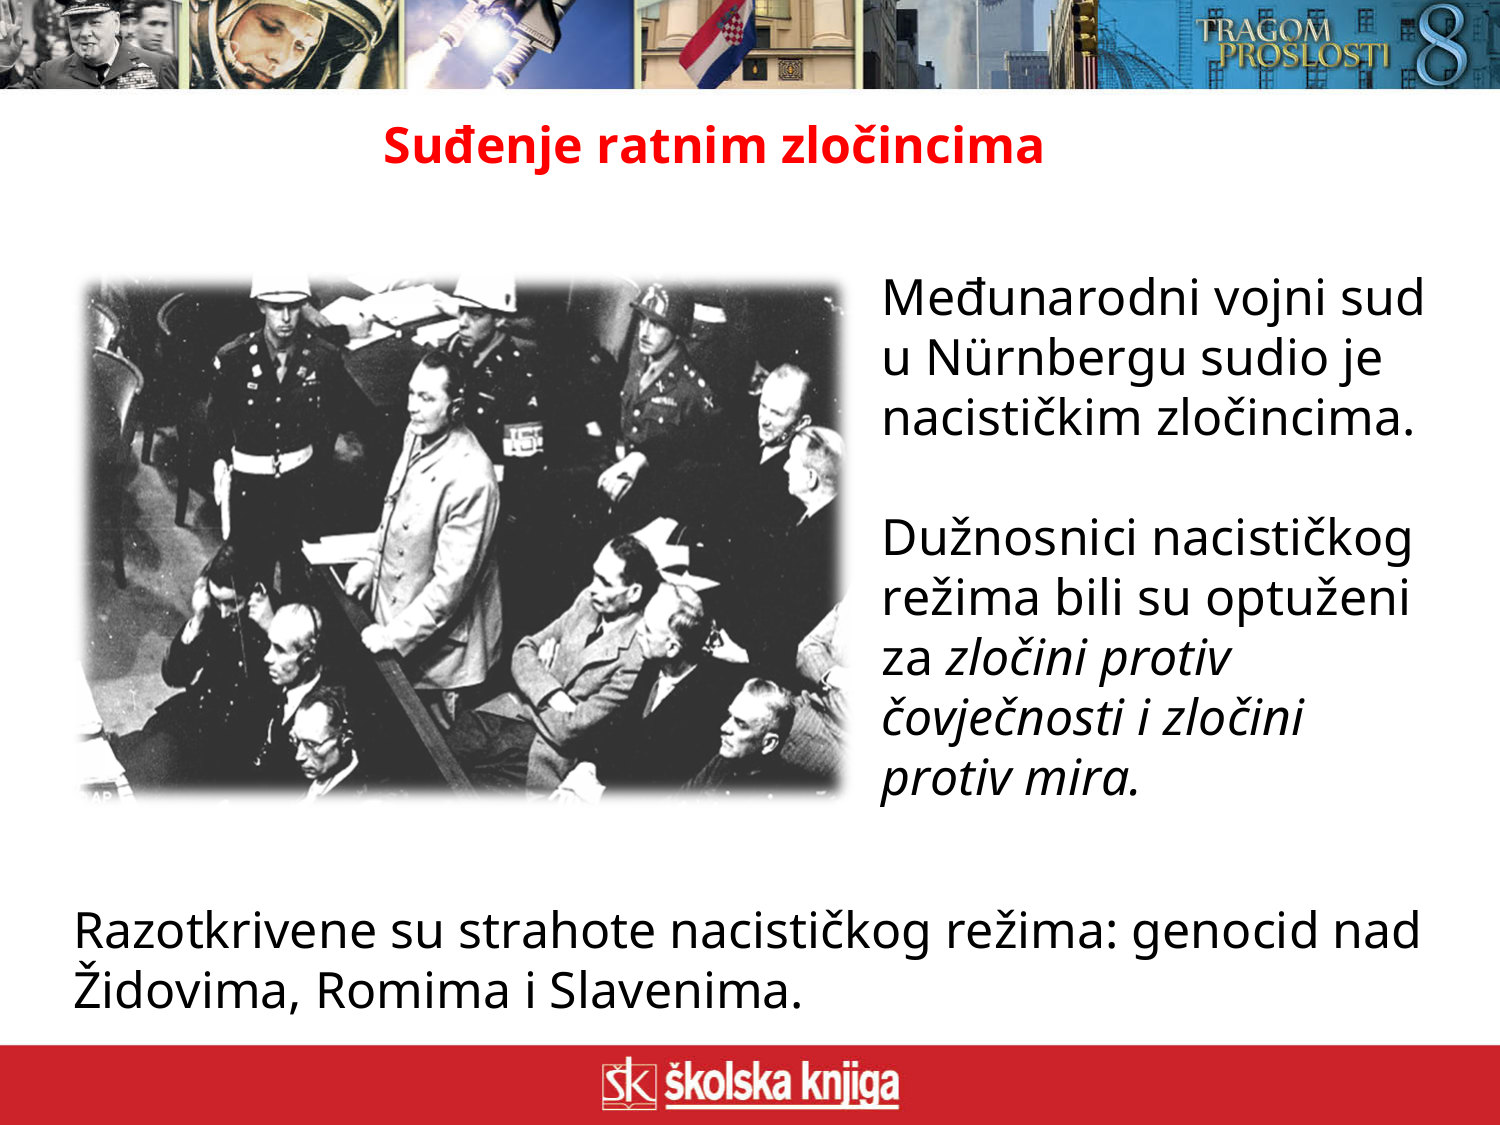

Suđenje ratnim zločincima
Međunarodni vojni sud u Nürnbergu sudio je nacističkim zločincima.
Dužnosnici nacističkog režima bili su optuženi za zločini protiv čovječnosti i zločini protiv mira.
Razotkrivene su strahote nacističkog režima: genocid nad Židovima, Romima i Slavenima.